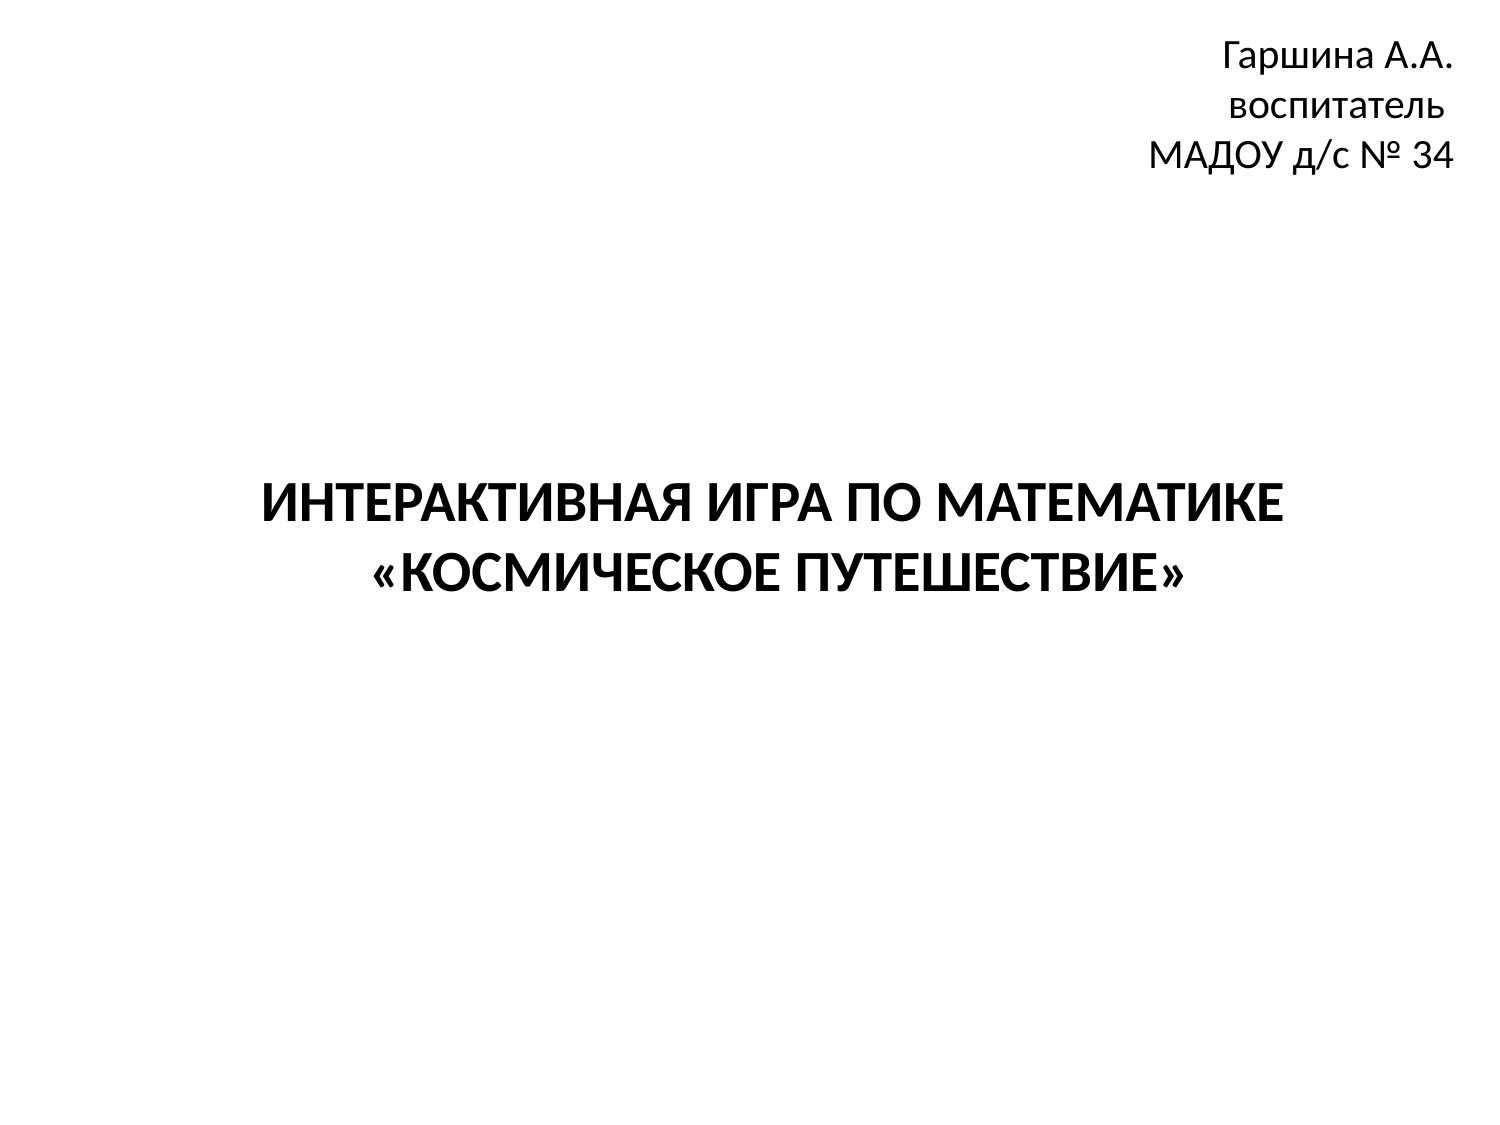

Гаршина А.А.
воспитатель
МАДОУ д/с № 34
# ИНТЕРАКТИВНАЯ ИГРА ПО МАТЕМАТИКЕ «КОСМИЧЕСКОЕ ПУТЕШЕСТВИЕ»